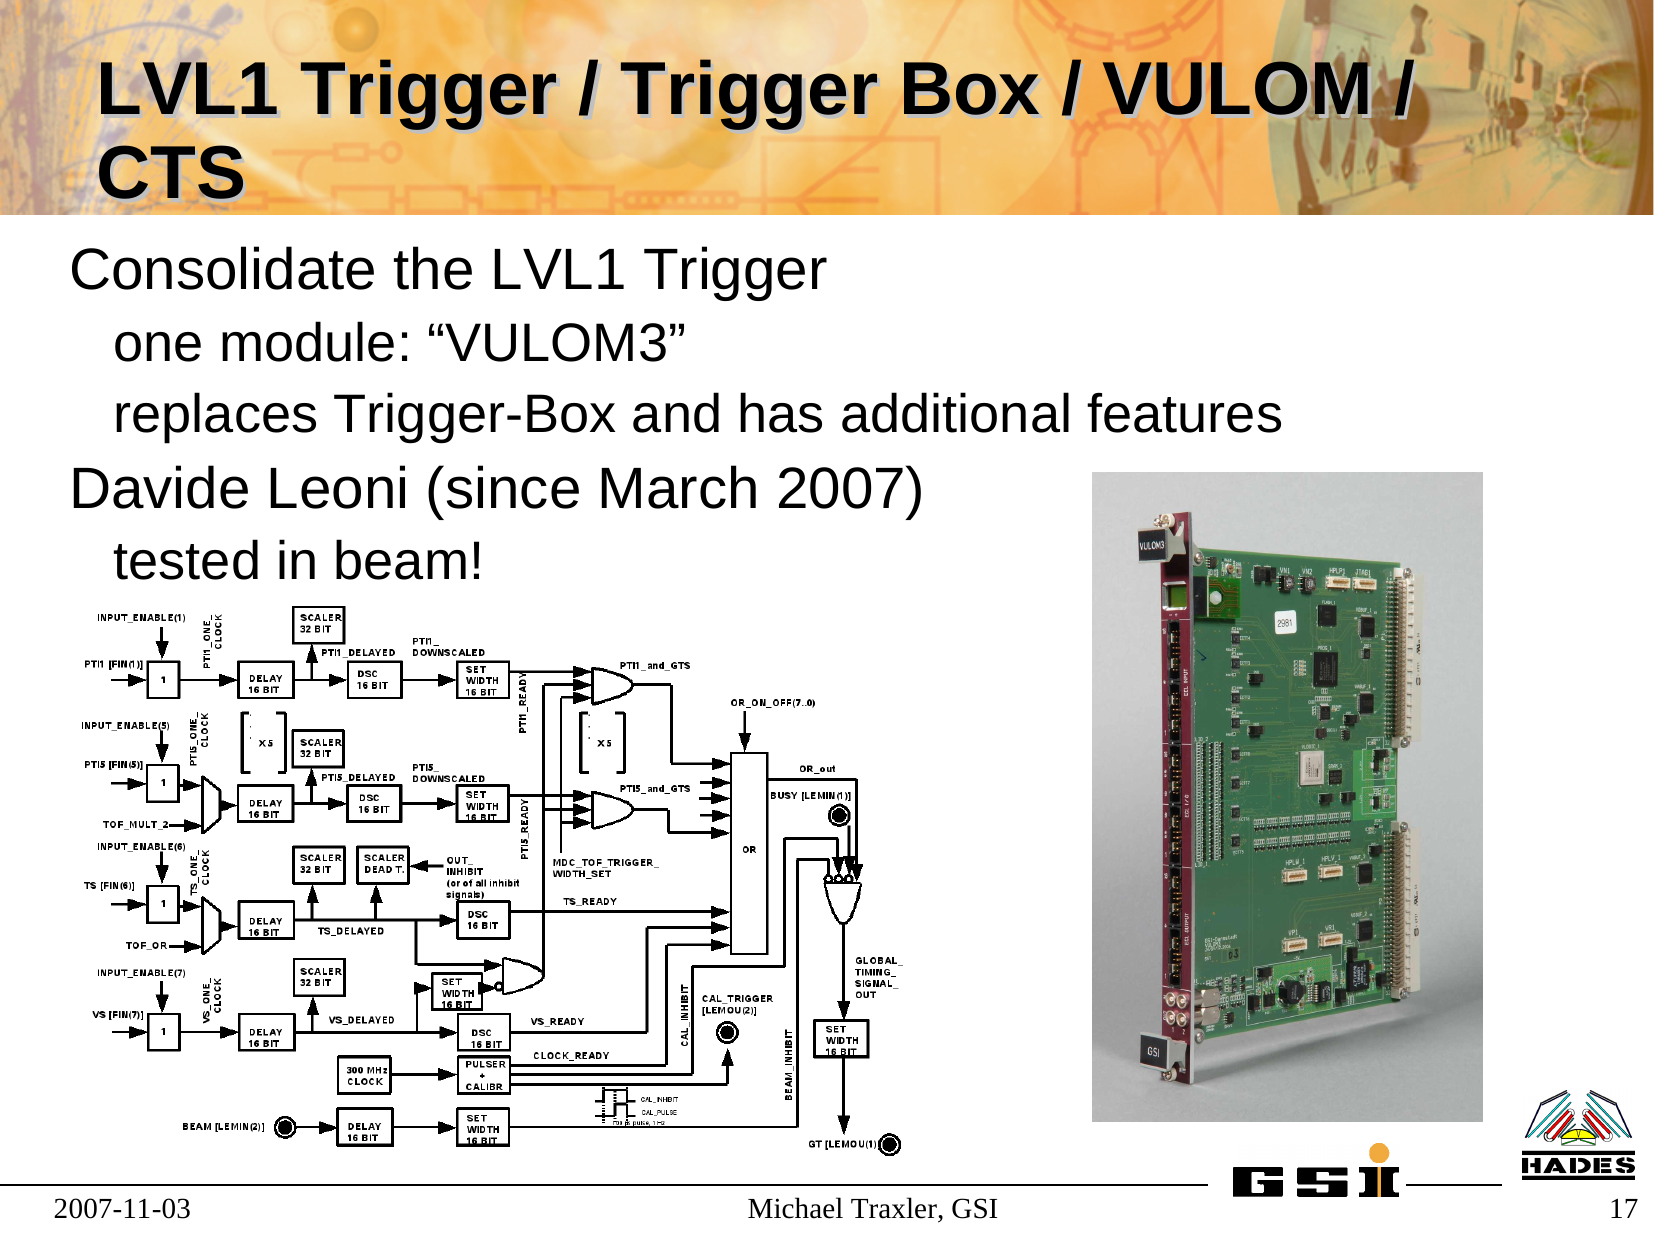

# LVL1 Trigger / Trigger Box / VULOM / CTS
Consolidate the LVL1 Trigger
one module: “VULOM3”
replaces Trigger-Box and has additional features
Davide Leoni (since March 2007)
tested in beam!
2006-09-26
Michael Traxler, GSI
17